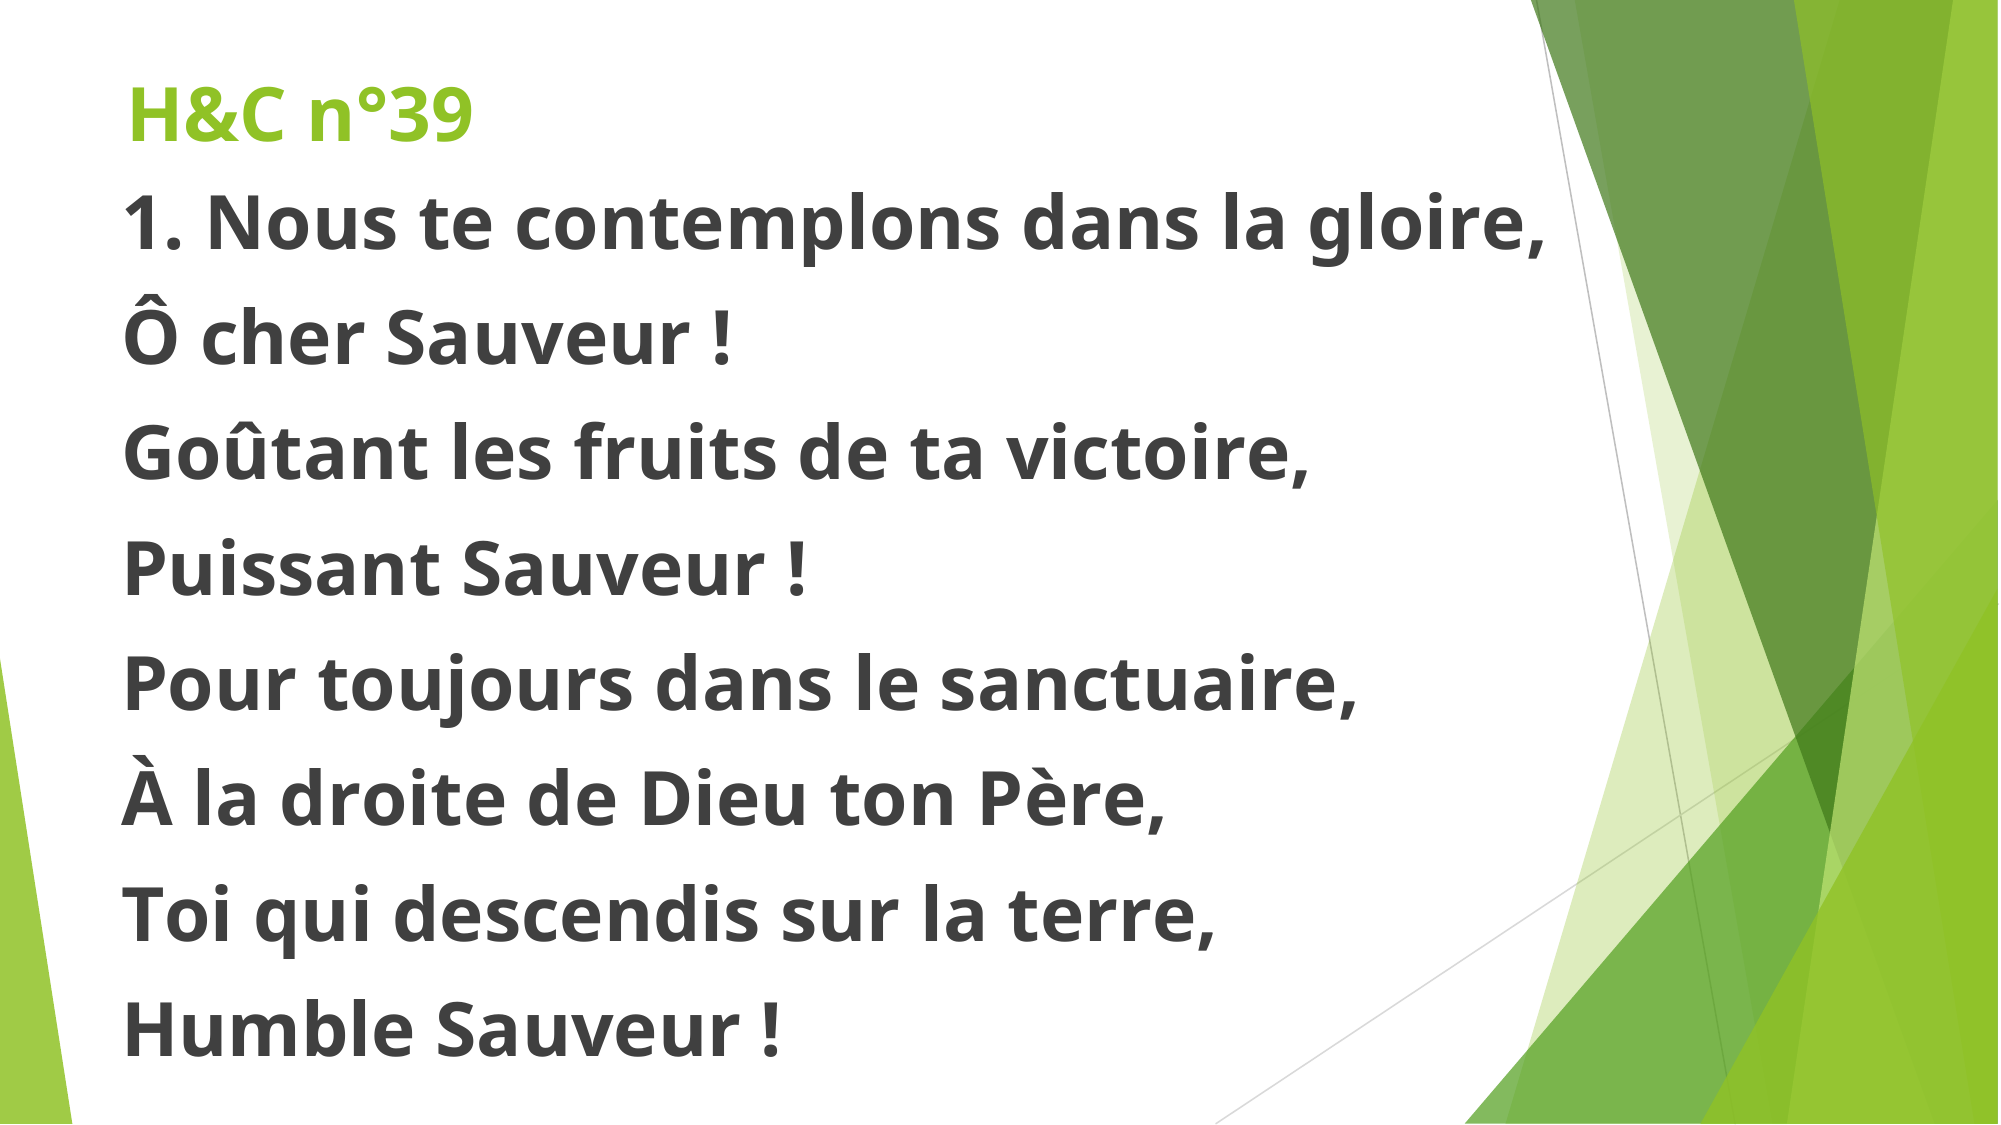

H&C n°39
1. Nous te contemplons dans la gloire,
Ô cher Sauveur !
Goûtant les fruits de ta victoire,
Puissant Sauveur !
Pour toujours dans le sanctuaire,
À la droite de Dieu ton Père,
Toi qui descendis sur la terre,
Humble Sauveur !